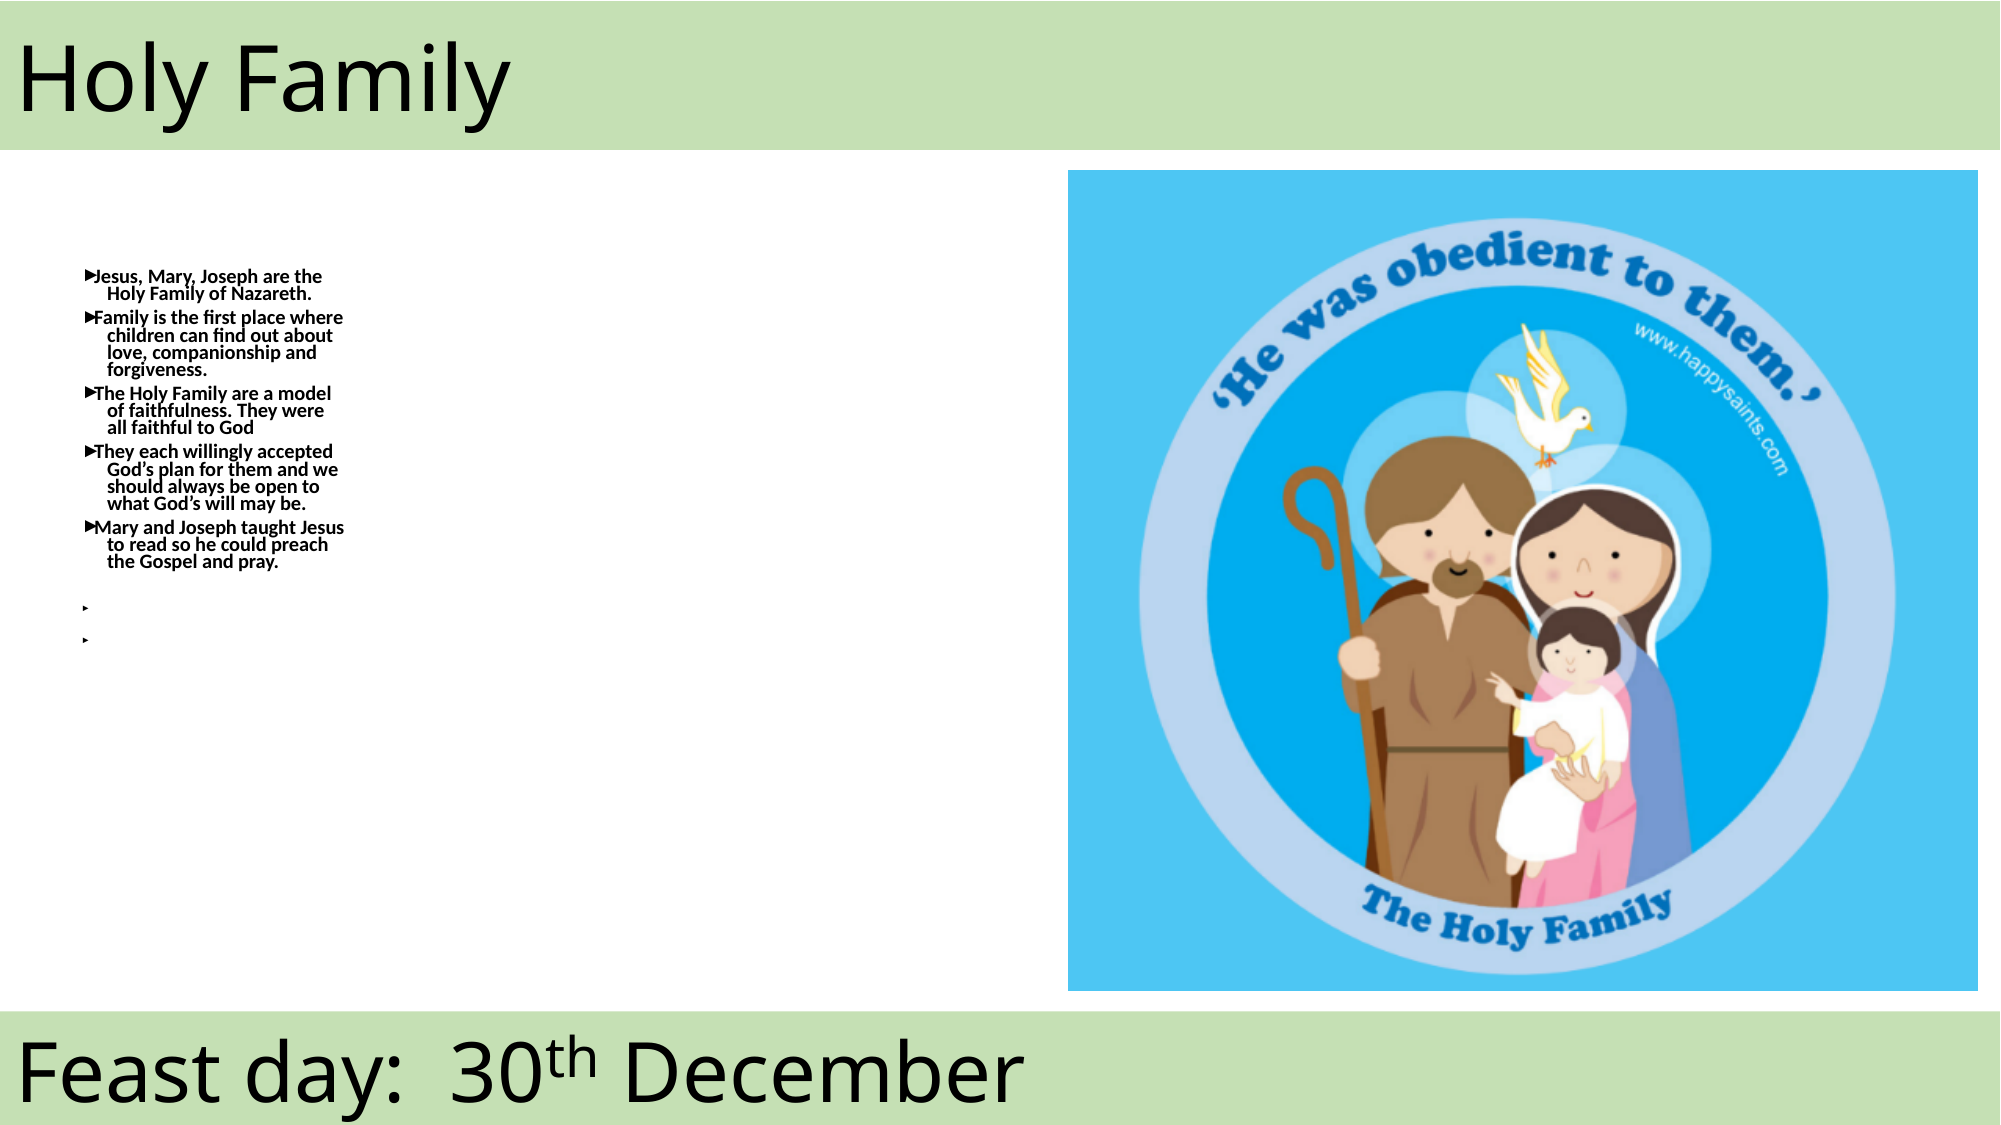

Holy Family
# Jesus, Mary, Joseph are the Holy Family of Nazareth.
Family is the first place where children can find out about love, companionship and forgiveness.
The Holy Family are a model of faithfulness. They were all faithful to God
They each willingly accepted God’s plan for them and we should always be open to what God’s will may be.
Mary and Joseph taught Jesus to read so he could preach the Gospel and pray.
Feast day: 30th December